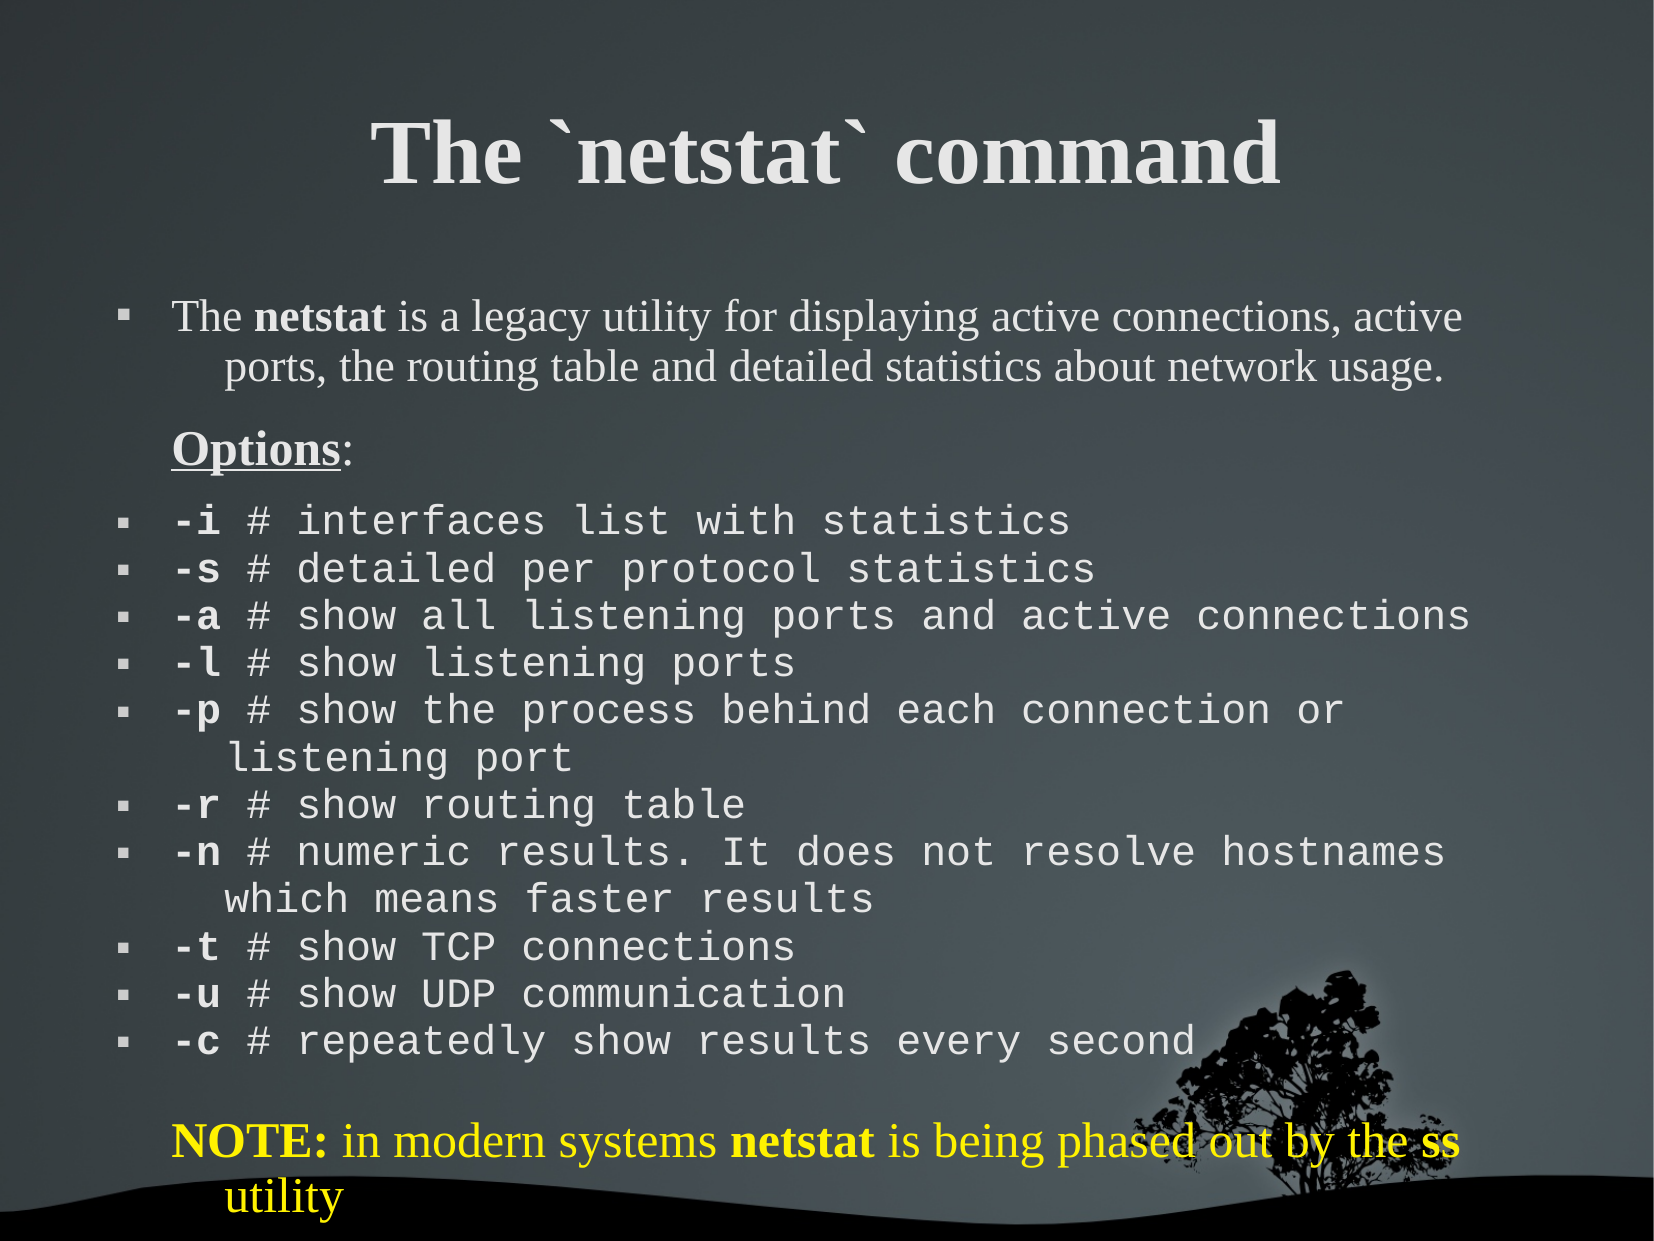

# The `netstat` command
The netstat is a legacy utility for displaying active connections, active ports, the routing table and detailed statistics about network usage.
Options:
-i # interfaces list with statistics
-s # detailed per protocol statistics
-a # show all listening ports and active connections
-l # show listening ports
-p # show the process behind each connection or listening port
-r # show routing table
-n # numeric results. It does not resolve hostnames which means faster results
-t # show TCP connections
-u # show UDP communication
-c # repeatedly show results every second
NOTE: in modern systems netstat is being phased out by the ss utility